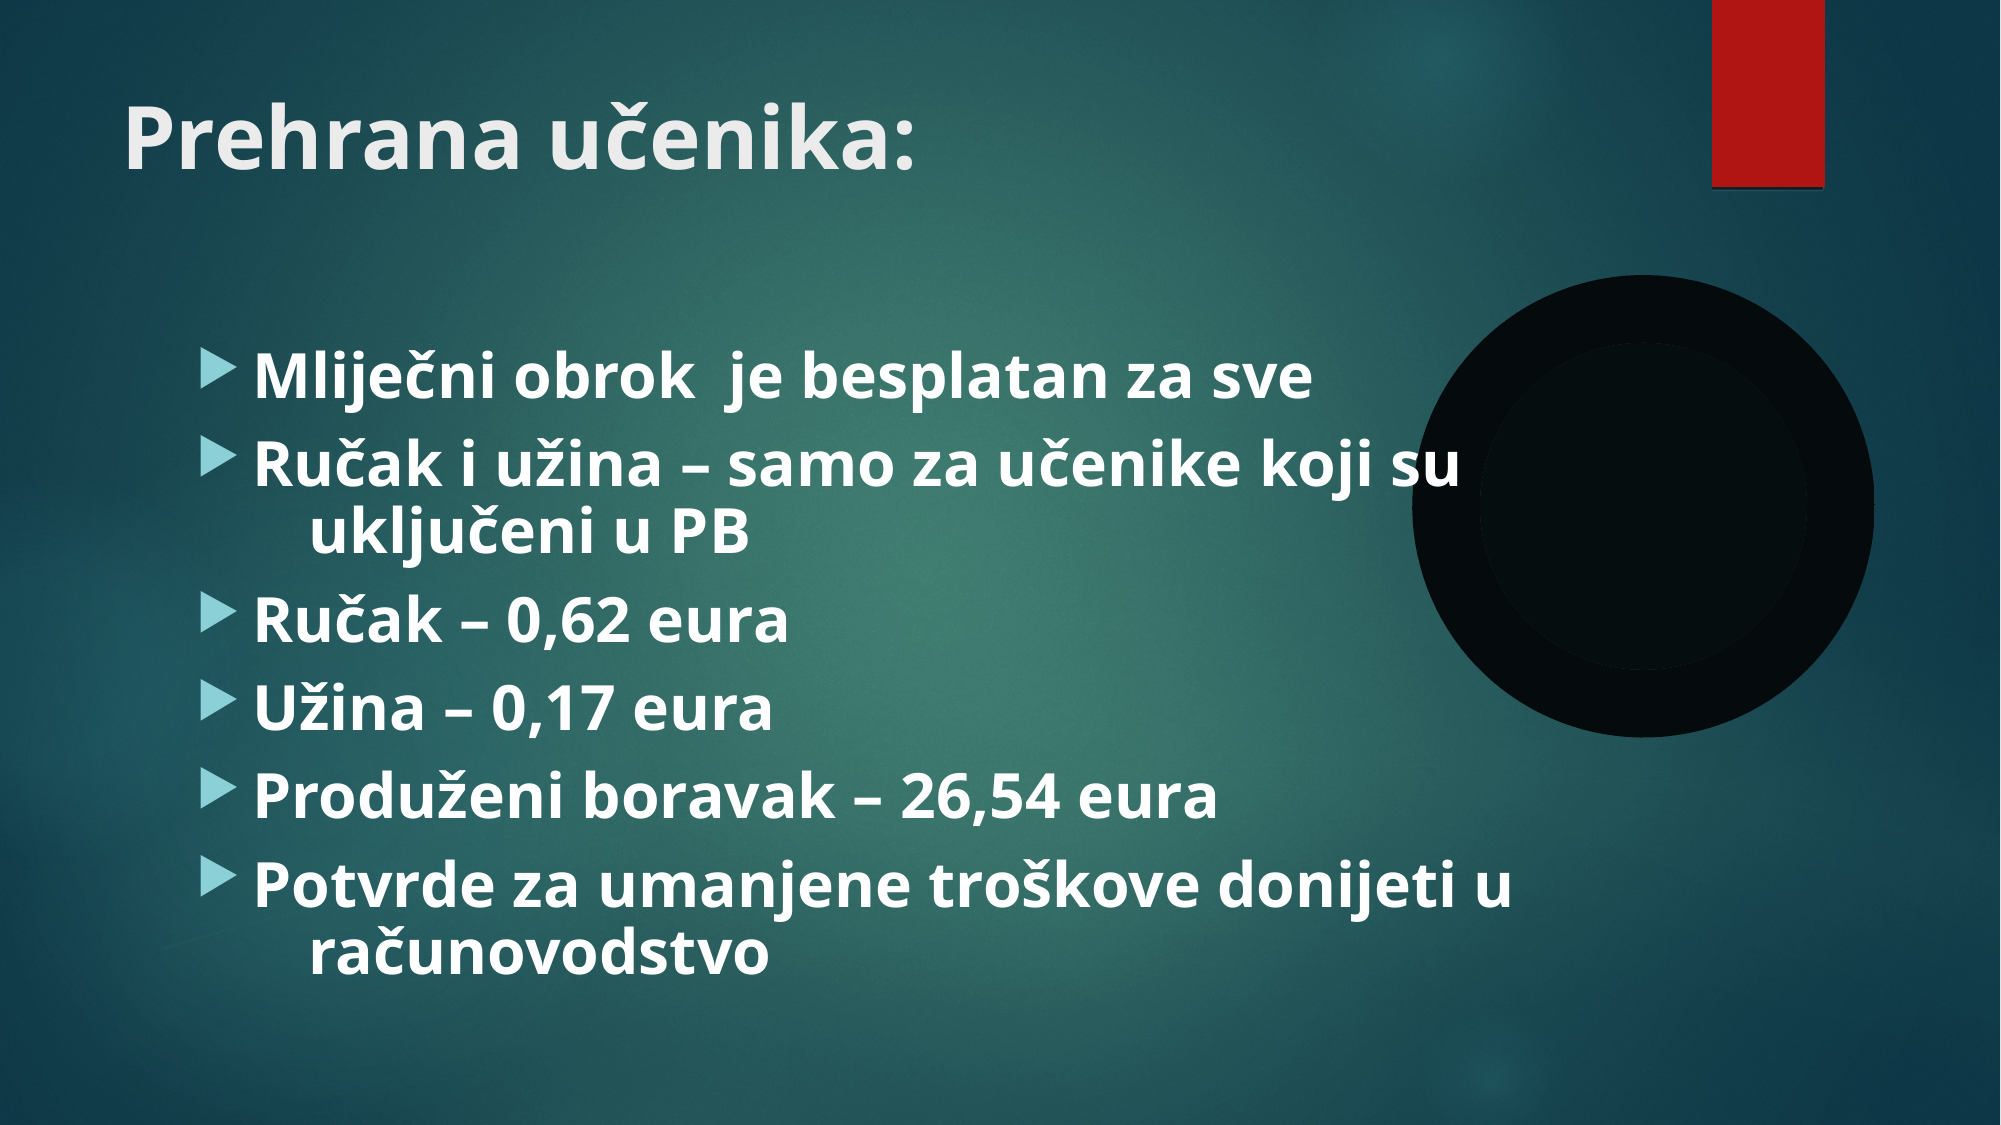

# Prehrana učenika:
Mliječni obrok je besplatan za sve
Ručak i užina – samo za učenike koji su uključeni u PB
Ručak – 0,62 eura
Užina – 0,17 eura
Produženi boravak – 26,54 eura
Potvrde za umanjene troškove donijeti u računovodstvo